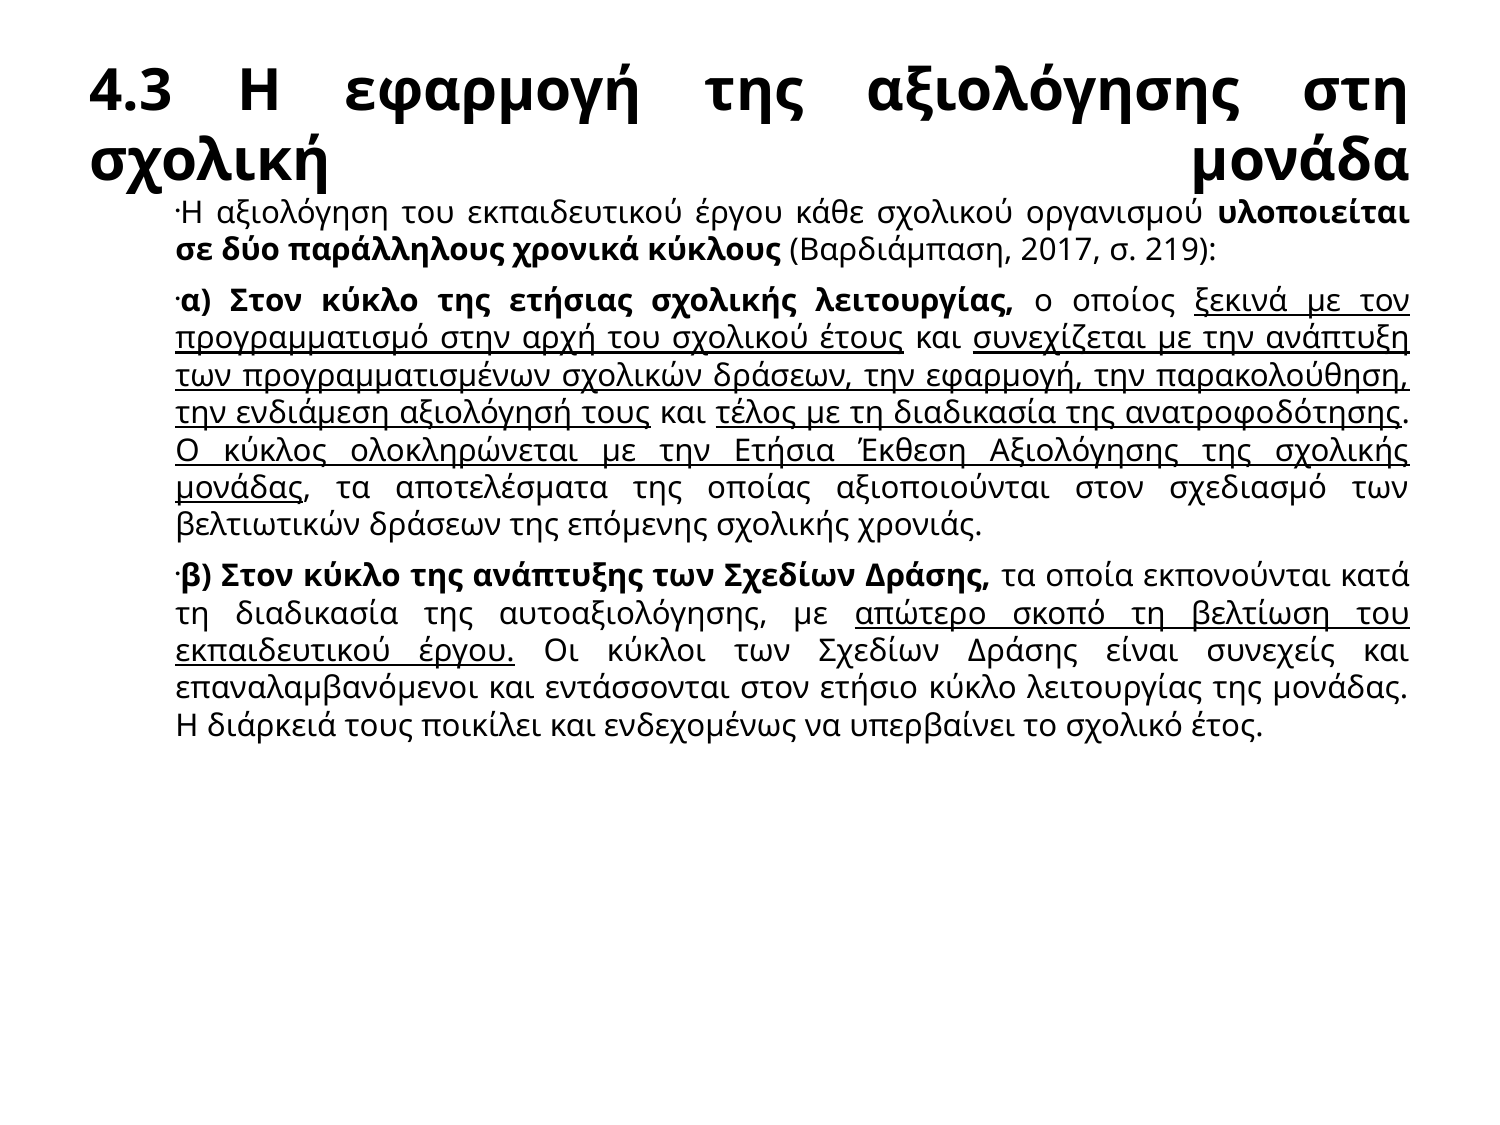

# 4.3	Η εφαρμογή της αξιολόγησης στη σχολική μονάδα
Η αξιολόγηση του εκπαιδευτικού έργου κάθε σχολικού οργανισμού υλοποιείται σε δύο παράλληλους χρονικά κύκλους (Βαρδιάμπαση, 2017, σ. 219):
α) Στον κύκλο της ετήσιας σχολικής λειτουργίας, ο οποίος ξεκινά με τον προγραμματισμό στην αρχή του σχολικού έτους και συνεχίζεται με την ανάπτυξη των προγραμματισμένων σχολικών δράσεων, την εφαρμογή, την παρακολούθηση, την ενδιάμεση αξιολόγησή τους και τέλος με τη διαδικασία της ανατροφοδότησης. Ο κύκλος ολοκληρώνεται με την Ετήσια Έκθεση Αξιολόγησης της σχολικής μονάδας, τα αποτελέσματα της οποίας αξιοποιούνται στον σχεδιασμό των βελτιωτικών δράσεων της επόμενης σχολικής χρονιάς.
β) Στον κύκλο της ανάπτυξης των Σχεδίων Δράσης, τα οποία εκπονούνται κατά τη διαδικασία της αυτοαξιολόγησης, με απώτερο σκοπό τη βελτίωση του εκπαιδευτικού έργου. Οι κύκλοι των Σχεδίων Δράσης είναι συνεχείς και επαναλαμβανόμενοι και εντάσσονται στον ετήσιο κύκλο λειτουργίας της μονάδας. Η διάρκειά τους ποικίλει και ενδεχομένως να υπερβαίνει το σχολικό έτος.